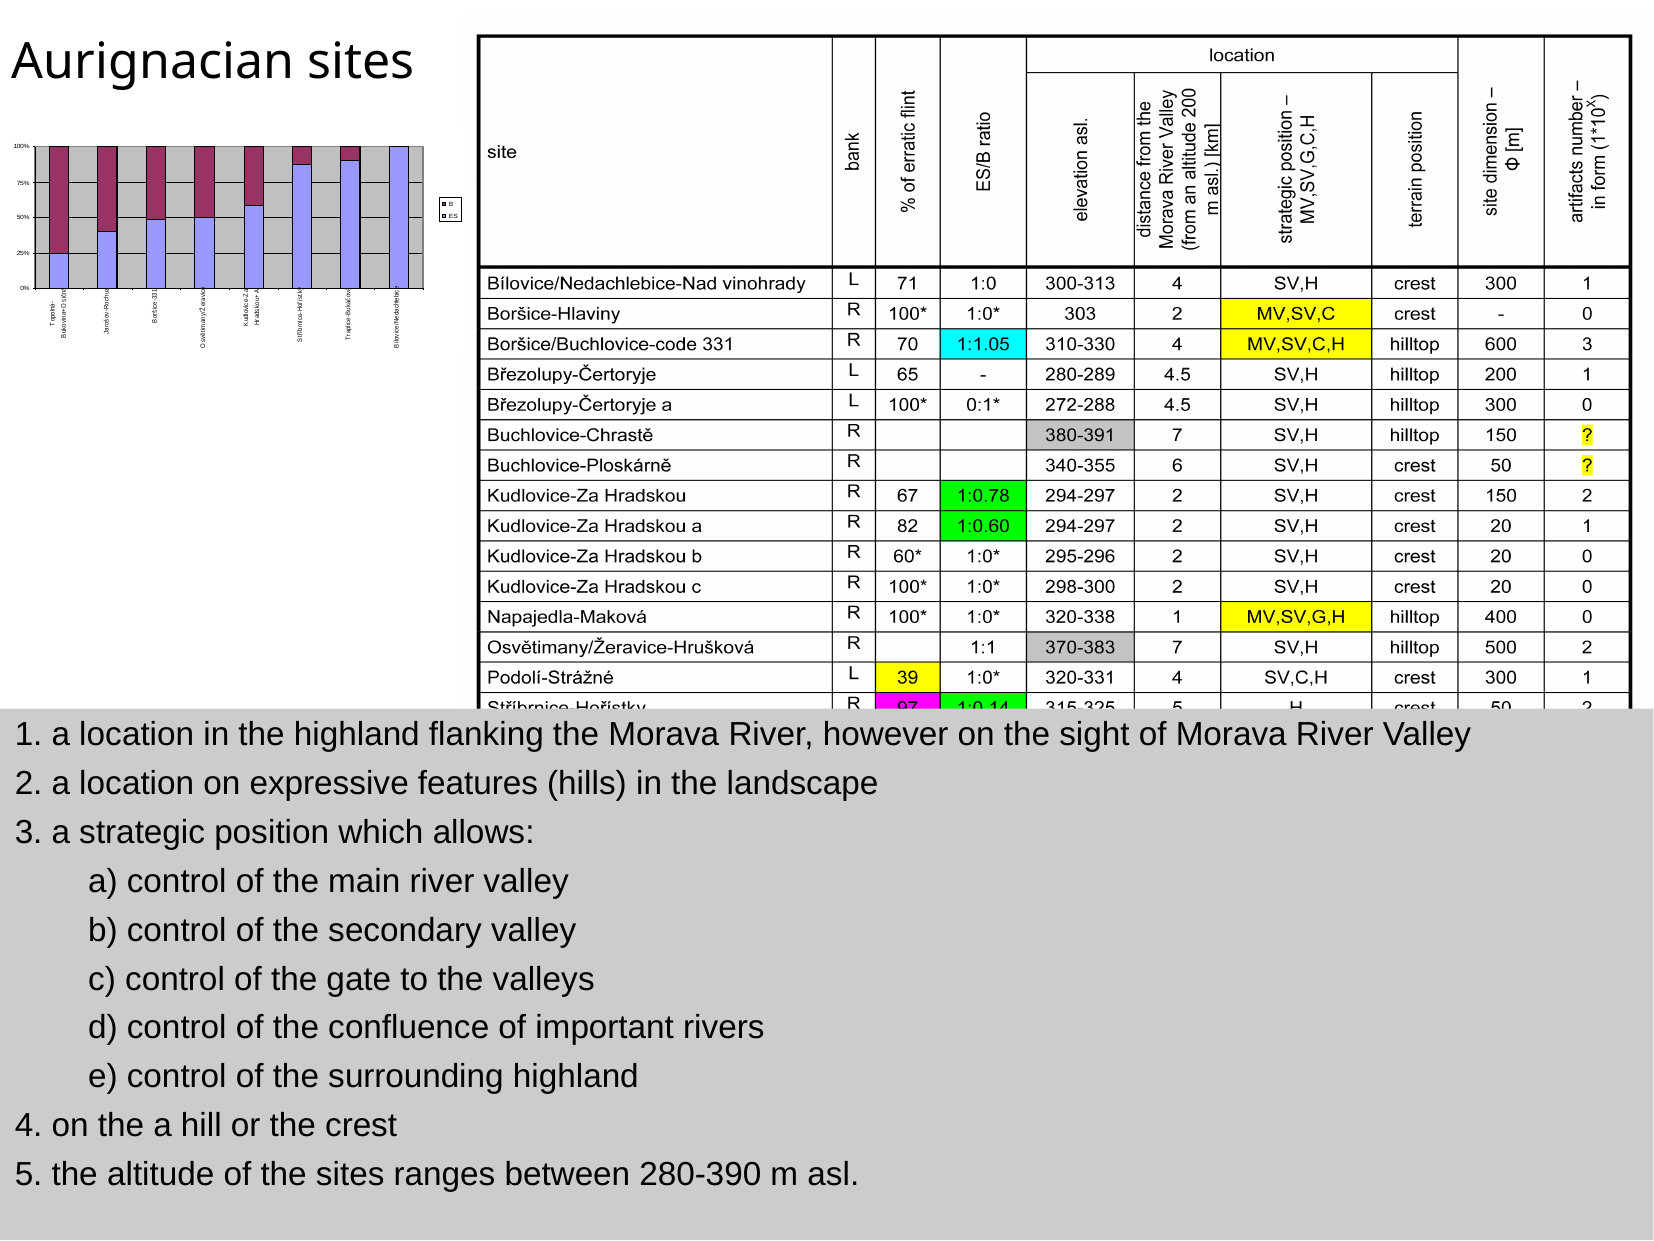

# Aurignacian sites
1. a location in the highland flanking the Morava River, however on the sight of Morava River Valley
2. a location on expressive features (hills) in the landscape
3. a strategic position which allows:
	a) control of the main river valley
	b) control of the secondary valley
	c) control of the gate to the valleys
	d) control of the confluence of important rivers
	e) control of the surrounding highland
4. on the a hill or the crest
5. the altitude of the sites ranges between 280-390 m asl.